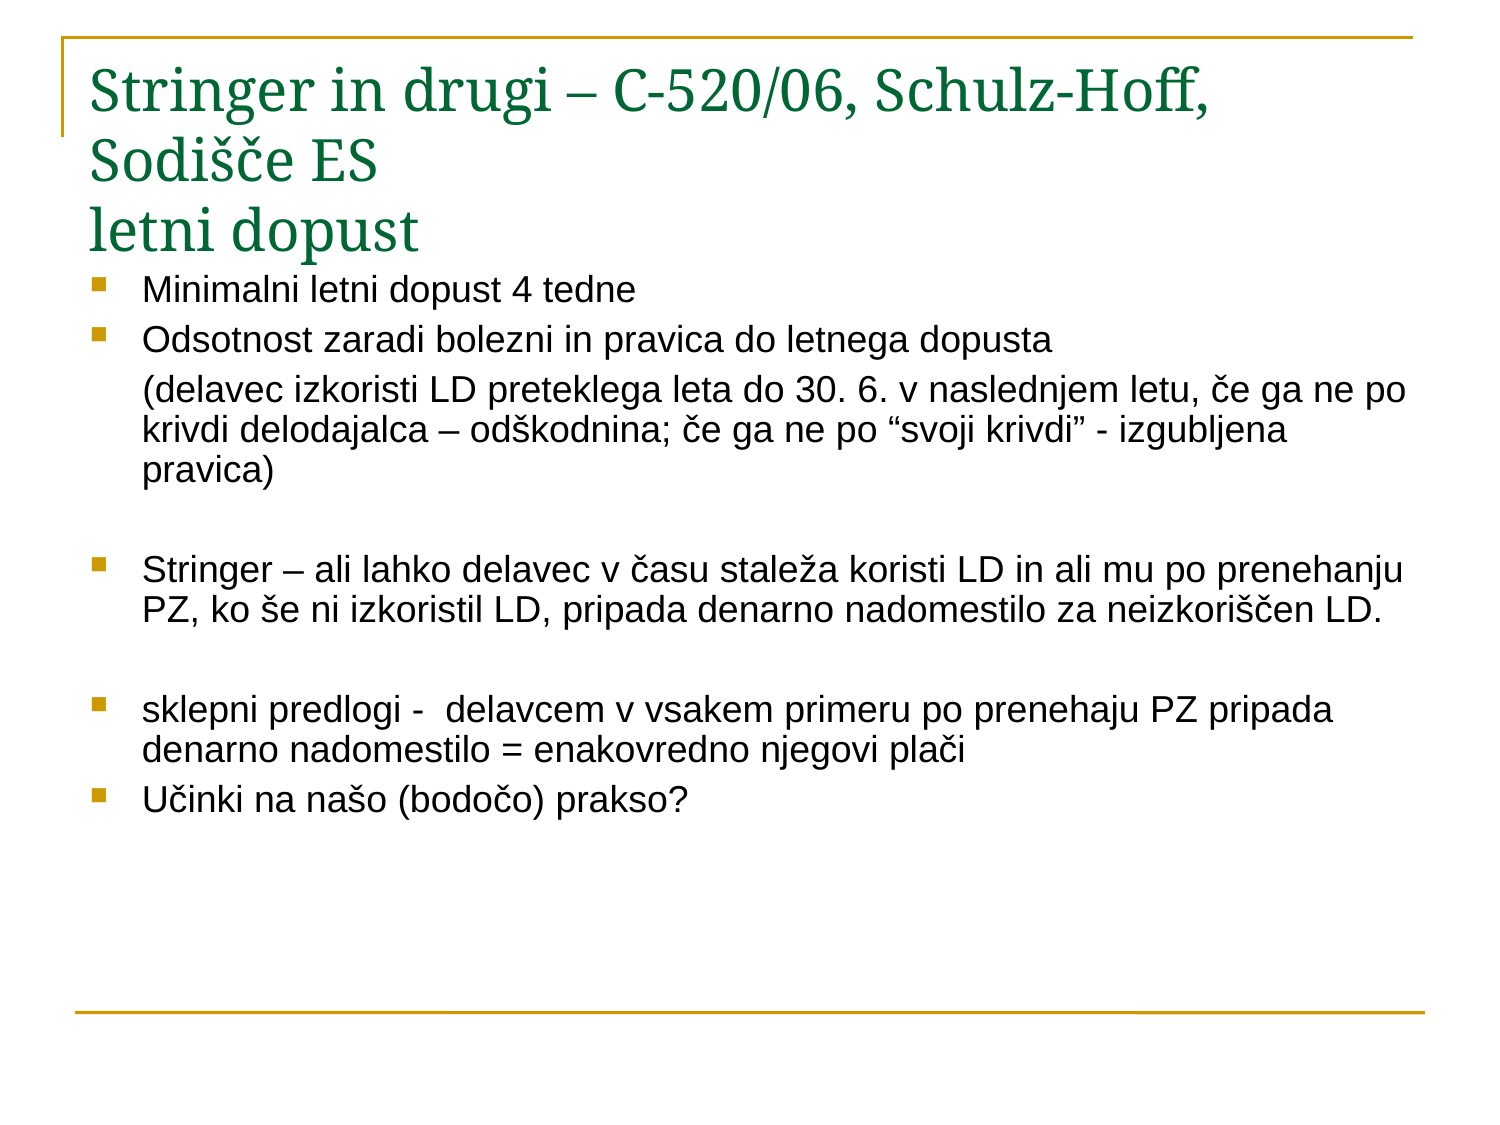

# Stringer in drugi – C-520/06, Schulz-Hoff, Sodišče ES letni dopust
Minimalni letni dopust 4 tedne
Odsotnost zaradi bolezni in pravica do letnega dopusta
 (delavec izkoristi LD preteklega leta do 30. 6. v naslednjem letu, če ga ne po krivdi delodajalca – odškodnina; če ga ne po “svoji krivdi” - izgubljena pravica)
Stringer – ali lahko delavec v času staleža koristi LD in ali mu po prenehanju PZ, ko še ni izkoristil LD, pripada denarno nadomestilo za neizkoriščen LD.
sklepni predlogi - delavcem v vsakem primeru po prenehaju PZ pripada denarno nadomestilo = enakovredno njegovi plači
Učinki na našo (bodočo) prakso?